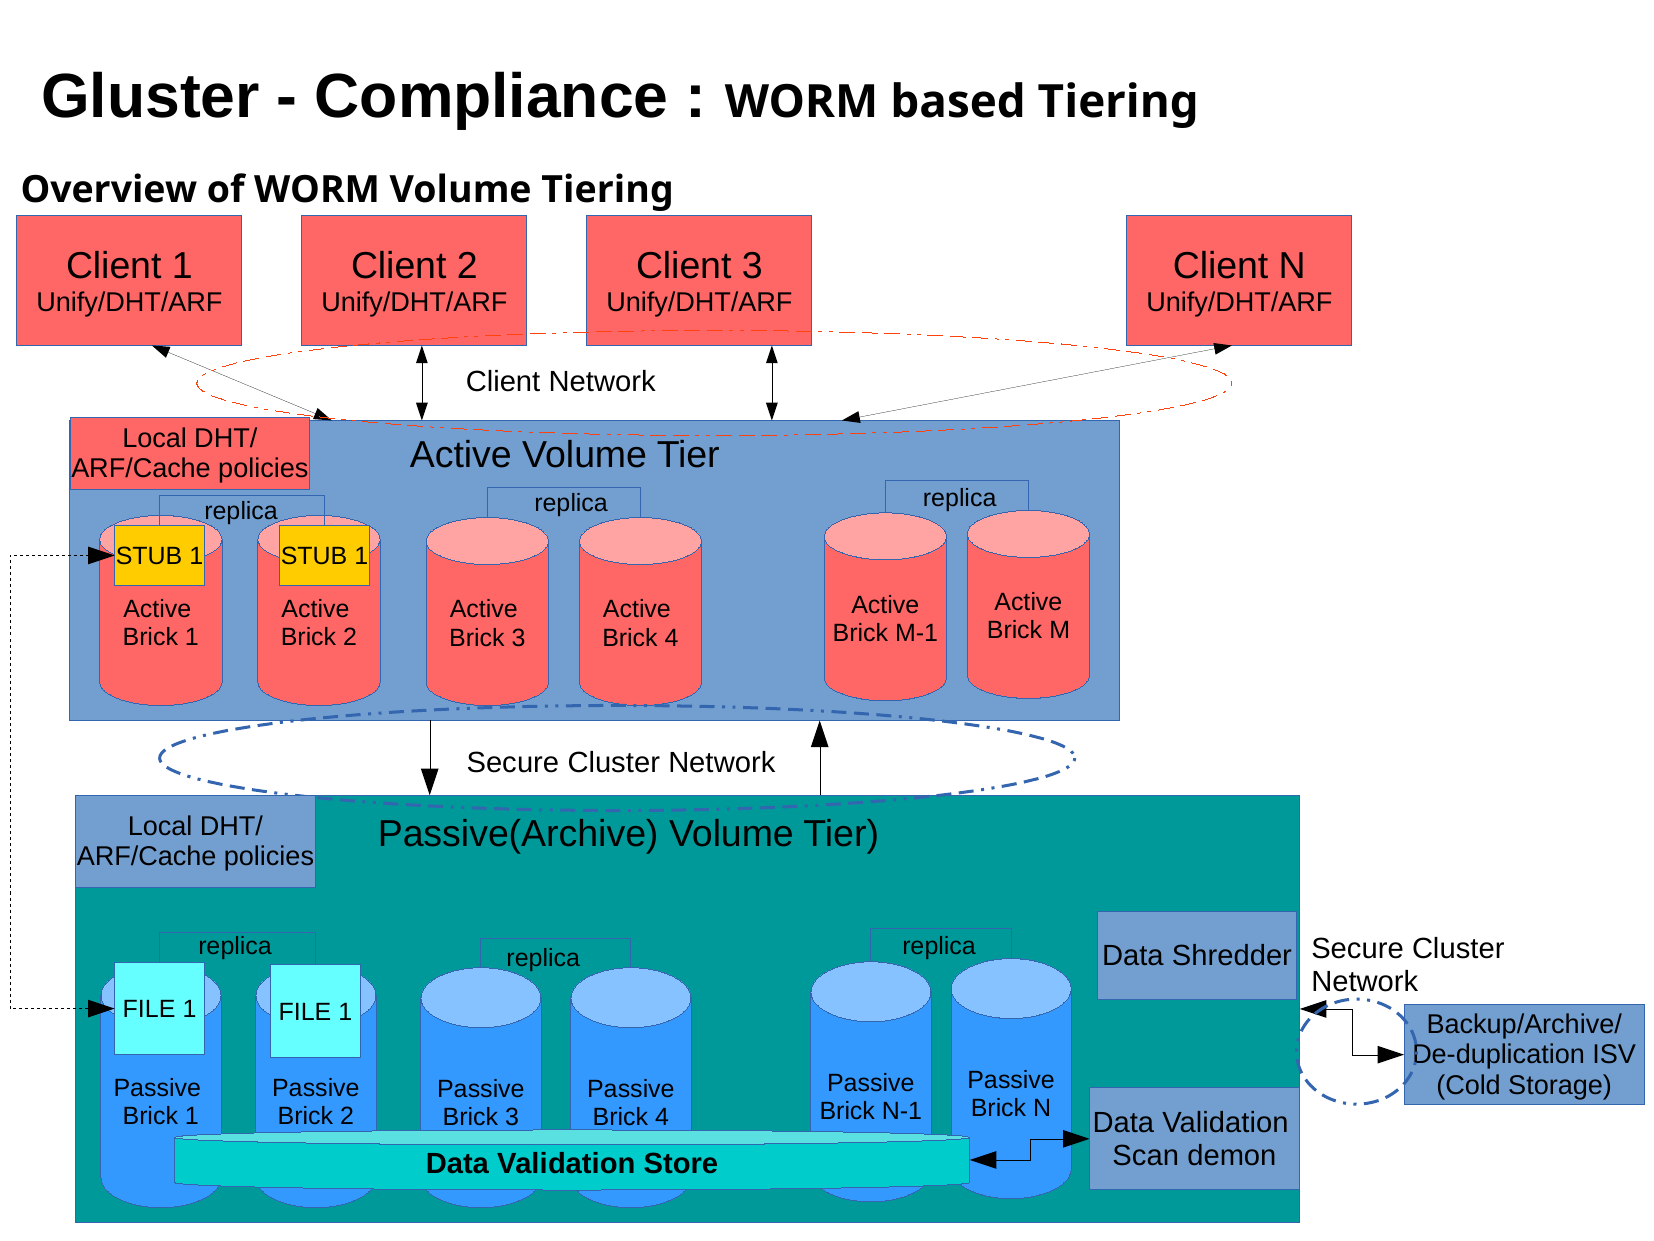

Gluster - Compliance : WORM based Tiering
Overview of WORM Volume Tiering
Client 1
Unify/DHT/ARF
Client 2
Unify/DHT/ARF
Client 3
Unify/DHT/ARF
Client N
Unify/DHT/ARF
 Client Network
Local DHT/
ARF/Cache policies
Active Volume Tier
replica
replica
replica
Active
Brick M
Active
Brick M-1
Active
Brick 1
Active
Brick 2
Active
Brick 3
Active
Brick 4
STUB
STUB 1
STUB 1
Secure Cluster Network
Local DHT/
ARF/Cache policies
Passive(Archive) Volume Tier)
Data Shredder
replica
replica
Secure Cluster Network
replica
Passive
Brick N
Passive
Brick N-1
FILE 1
Passive
Brick 1
Passive
Brick 2
FILE 1
Passive
Brick 3
Passive
Brick 4
Backup/Archive/
De-duplication ISV
(Cold Storage)
Data Validation
Scan demon
Data Validation
Scan demon
Data Validation Store